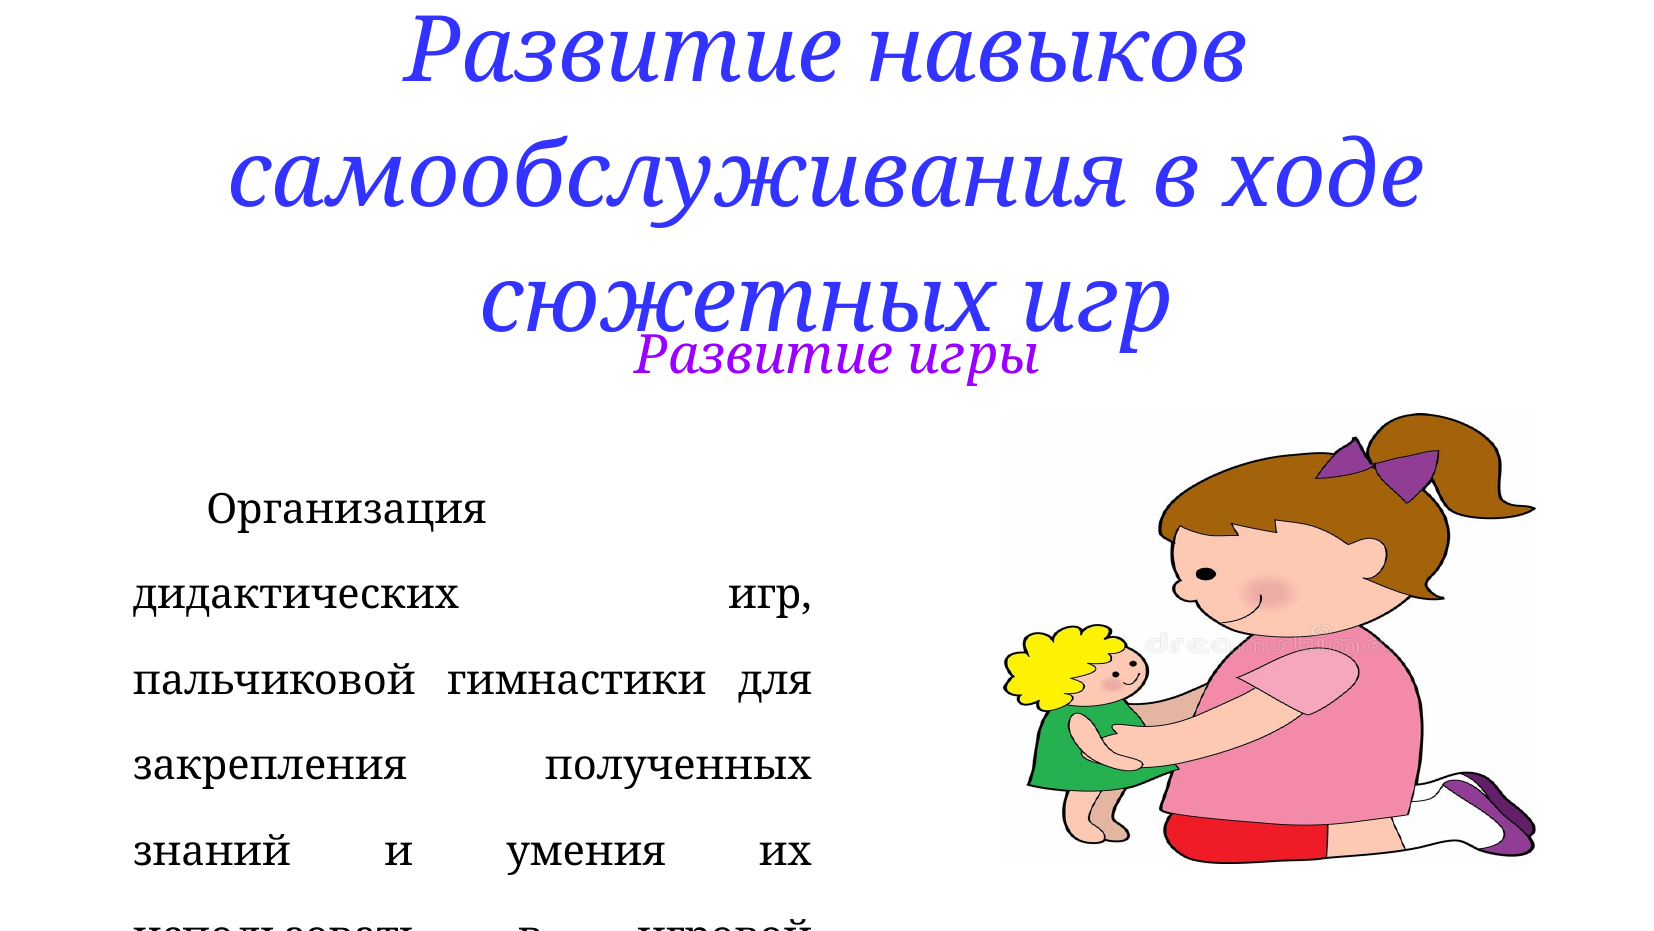

# Развитие навыков самообслуживания в ходе сюжетных игр
Развитие игры
Организация дидактических игр, пальчиковой гимнастики для закрепления полученных знаний и умения их использовать в игровой ситуации .